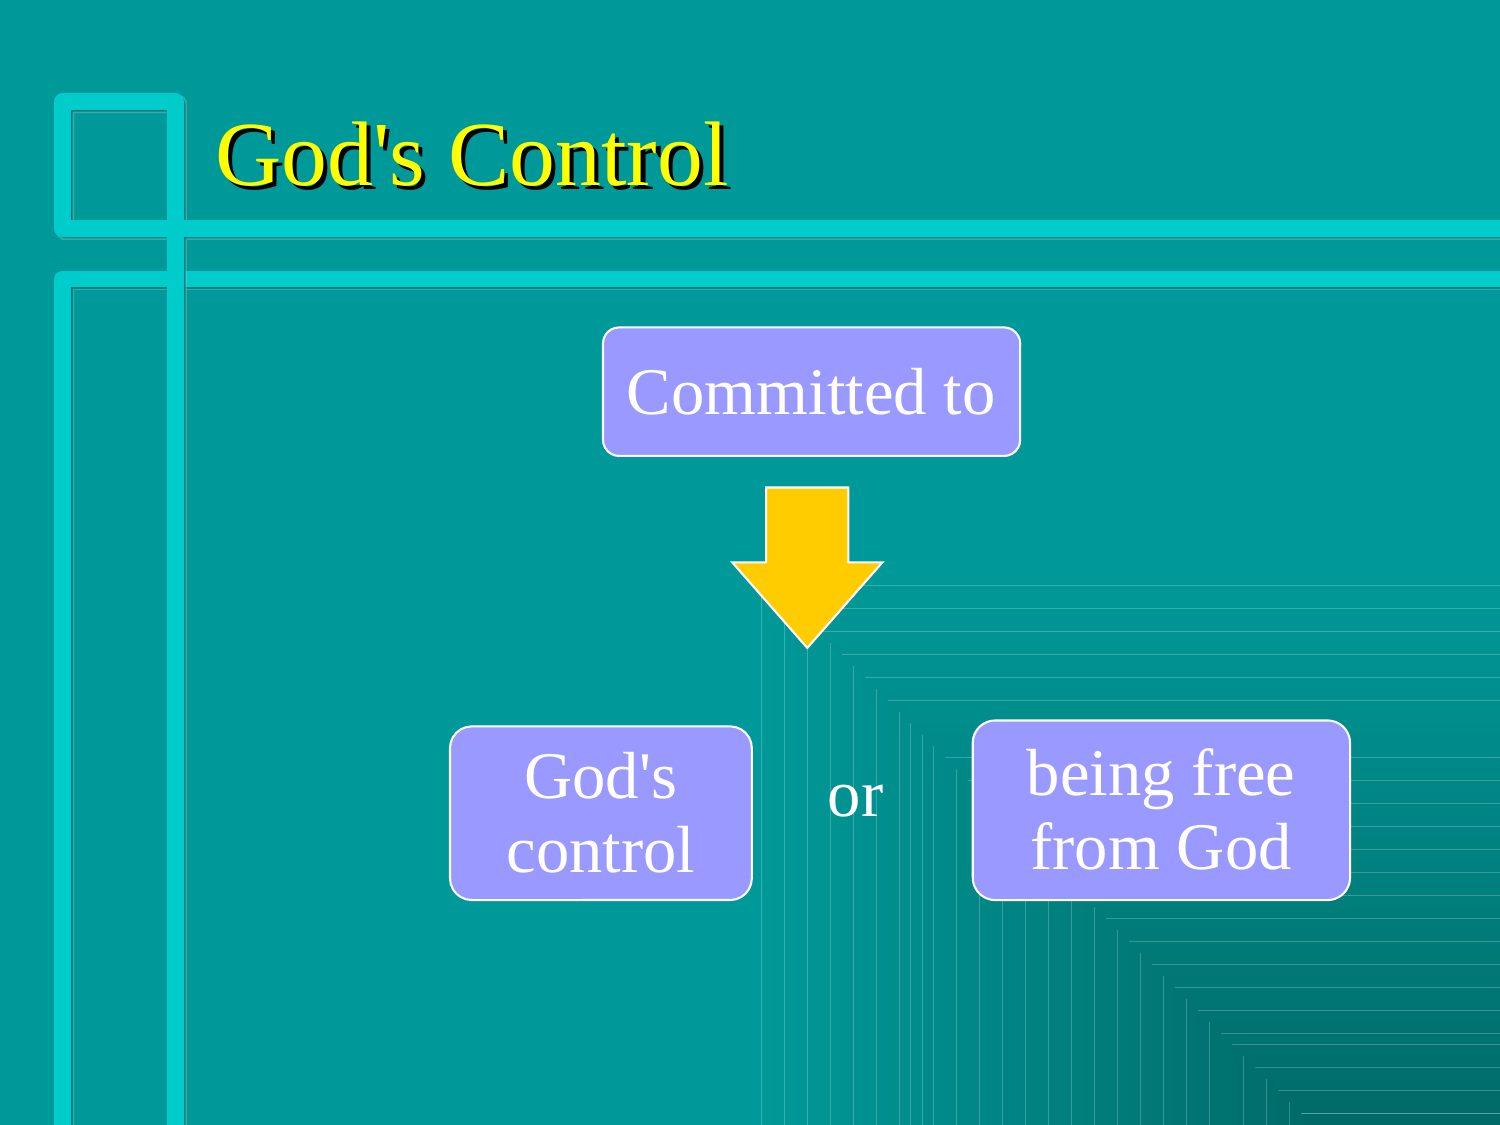

# God's Control
Committed to
being free
from God
or
God's
control